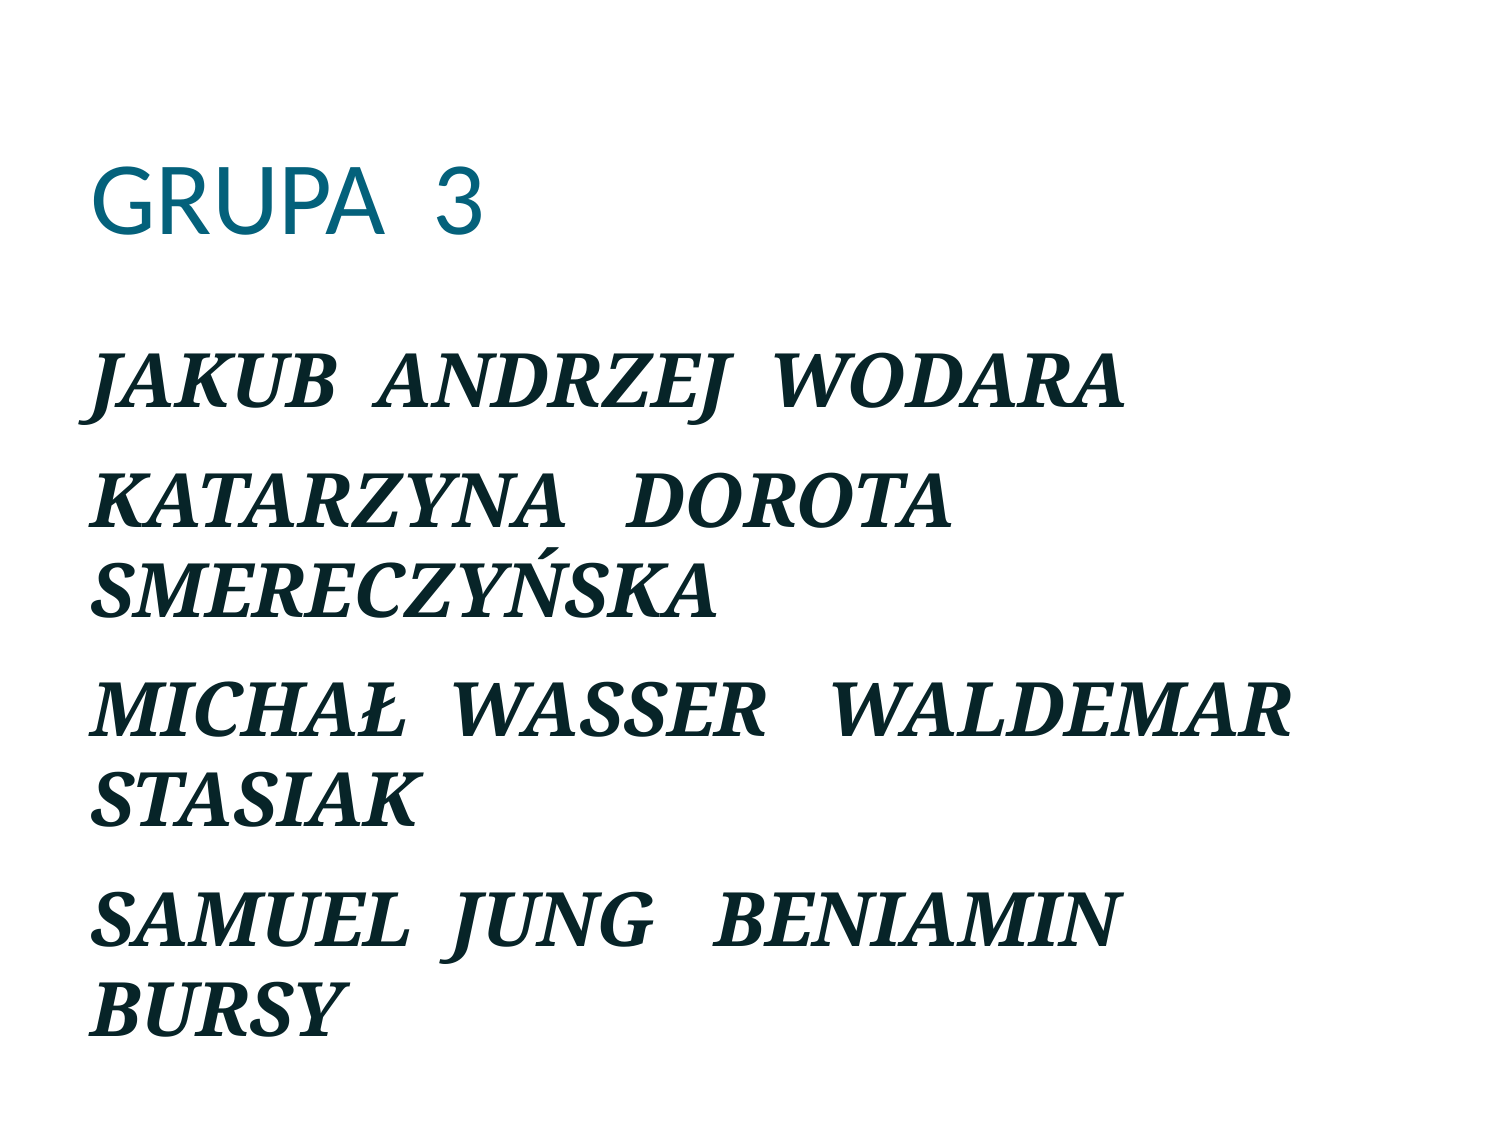

# GRUPA 3
JAKUB ANDRZEJ WODARA
KATARZYNA DOROTA SMERECZYŃSKA
MICHAŁ WASSER WALDEMAR STASIAK
SAMUEL JUNG BENIAMIN BURSY